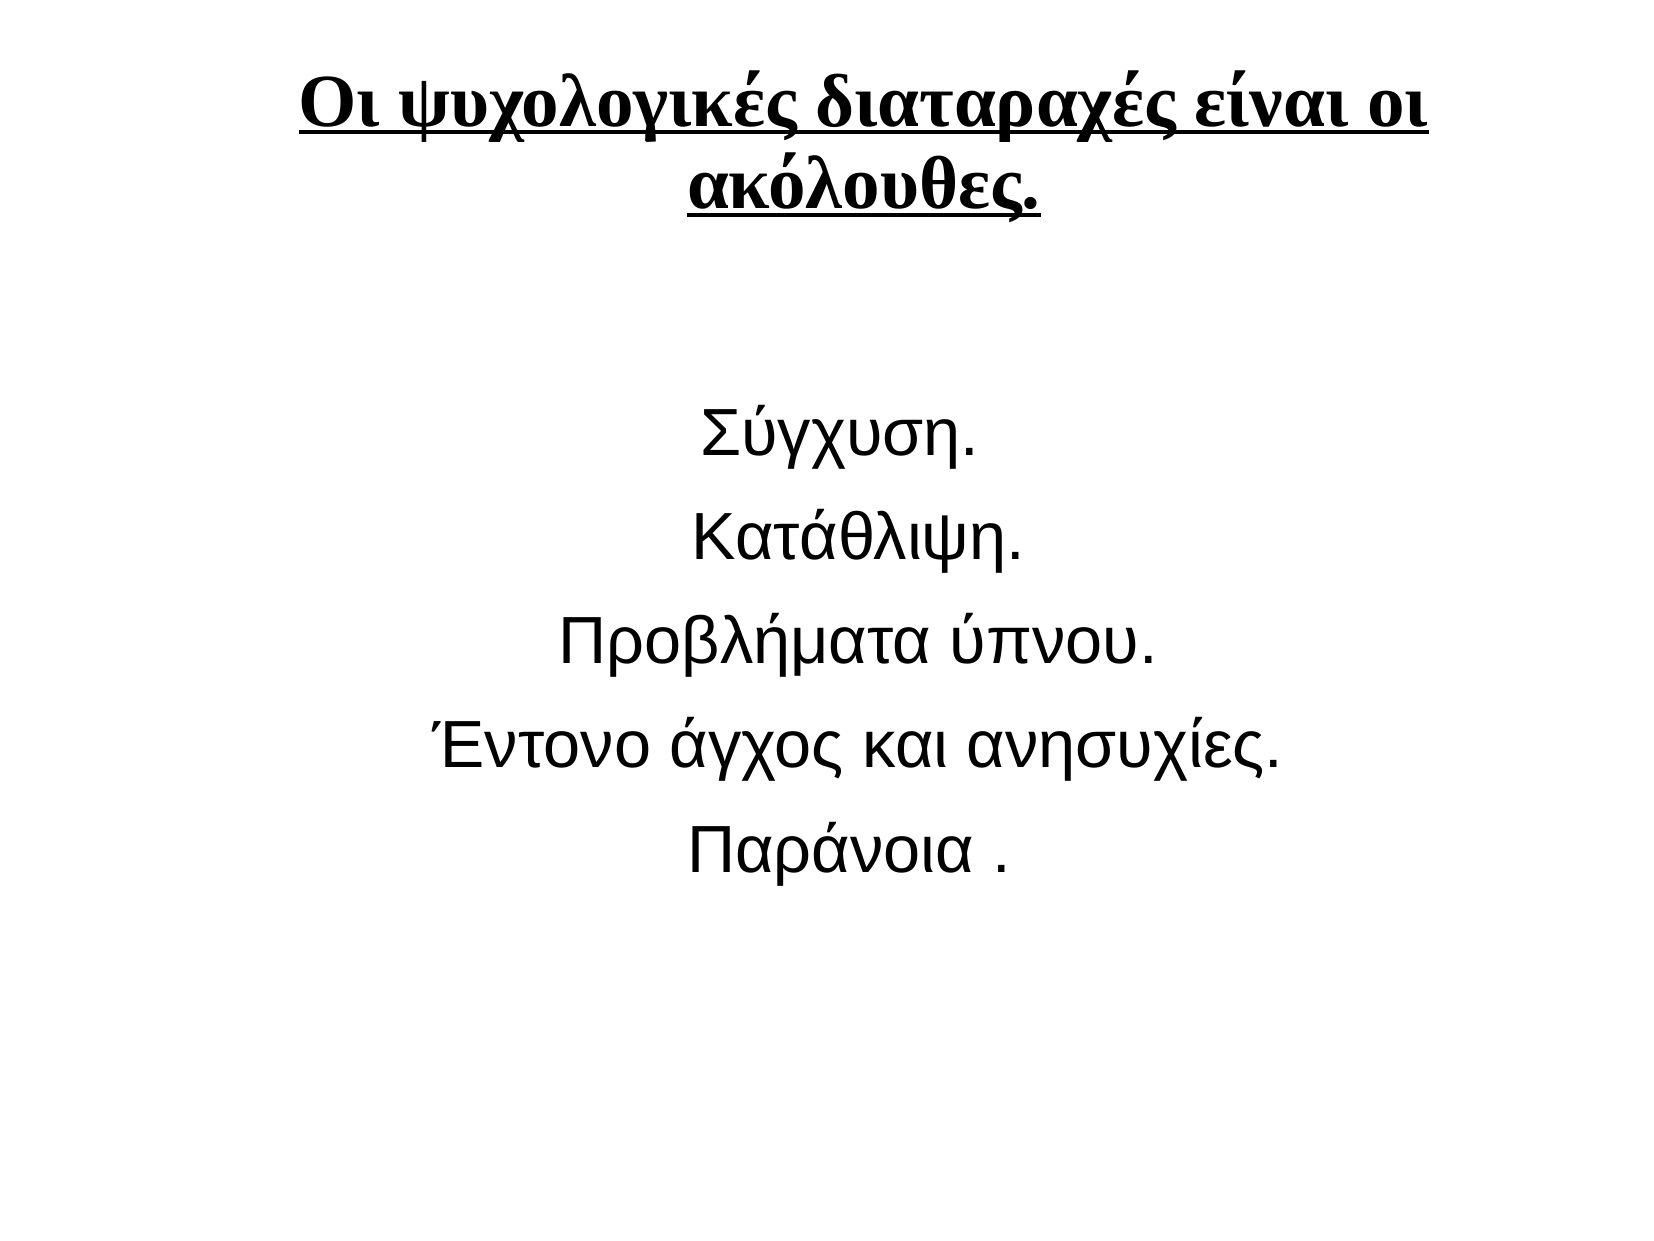

Οι ψυχολογικές διαταραχές είναι οι ακόλουθες.
# Σύγχυση.
 Κατάθλιψη.
 Προβλήματα ύπνου.
 Έντονο άγχος και ανησυχίες.
 Παράνοια .